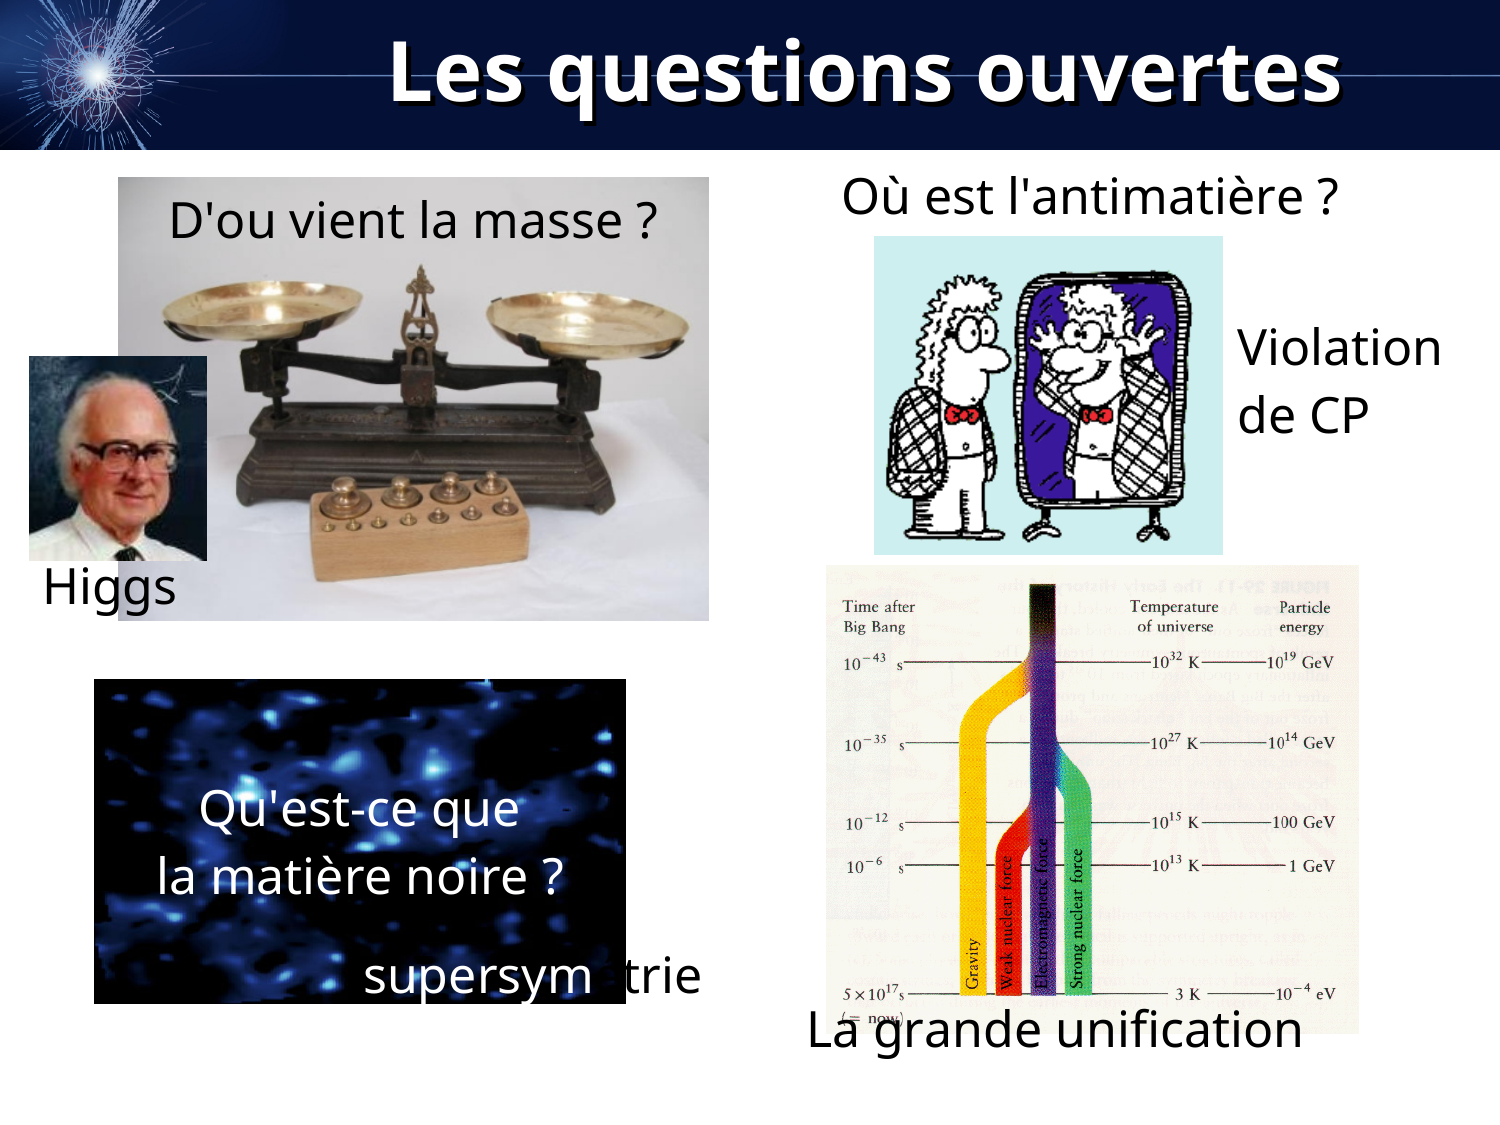

# Les questions ouvertes
Où est l'antimatière ?
D'ou vient la masse ?
Violation de CP
Higgs
Qu'est-ce que
la matière noire ?
supersymétrie
La grande unification
12